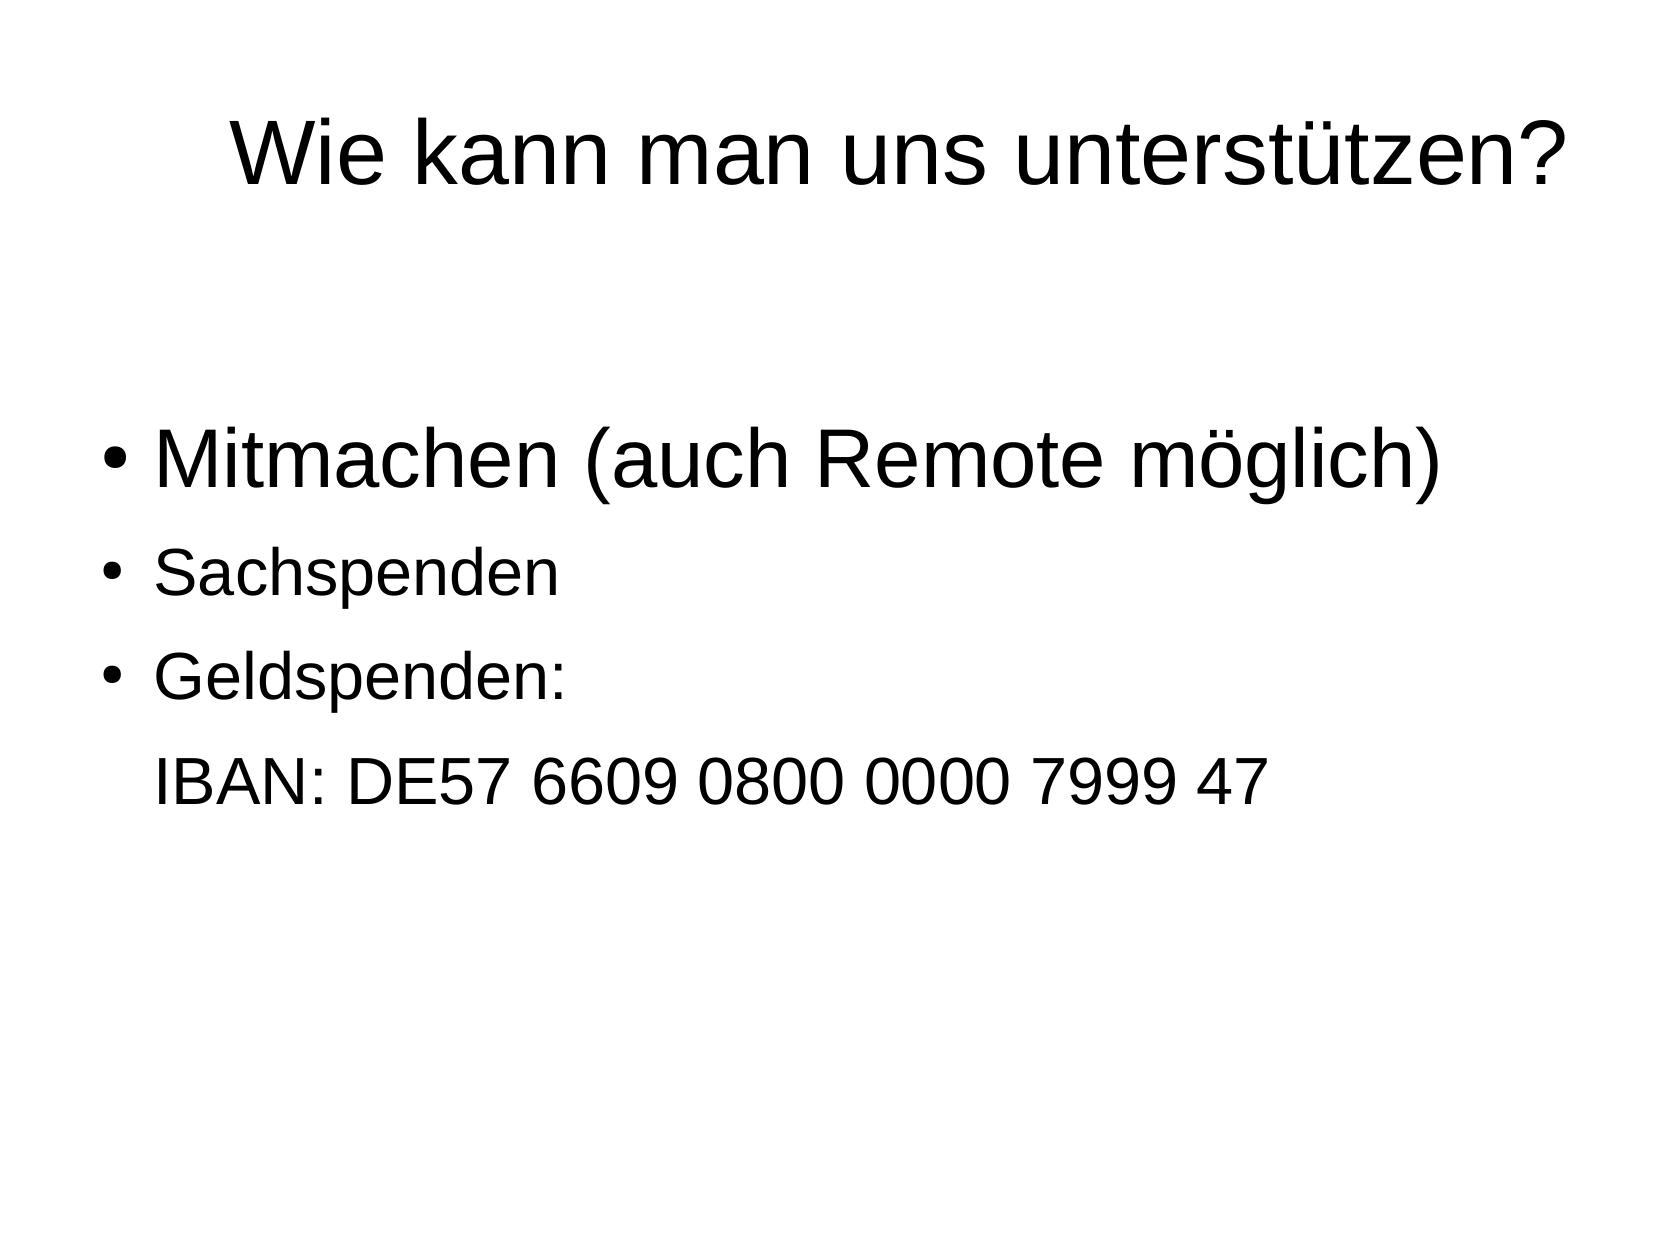

# Wie kann man uns unterstützen?
Mitmachen (auch Remote möglich)
Sachspenden
Geldspenden:
IBAN: DE57 6609 0800 0000 7999 47